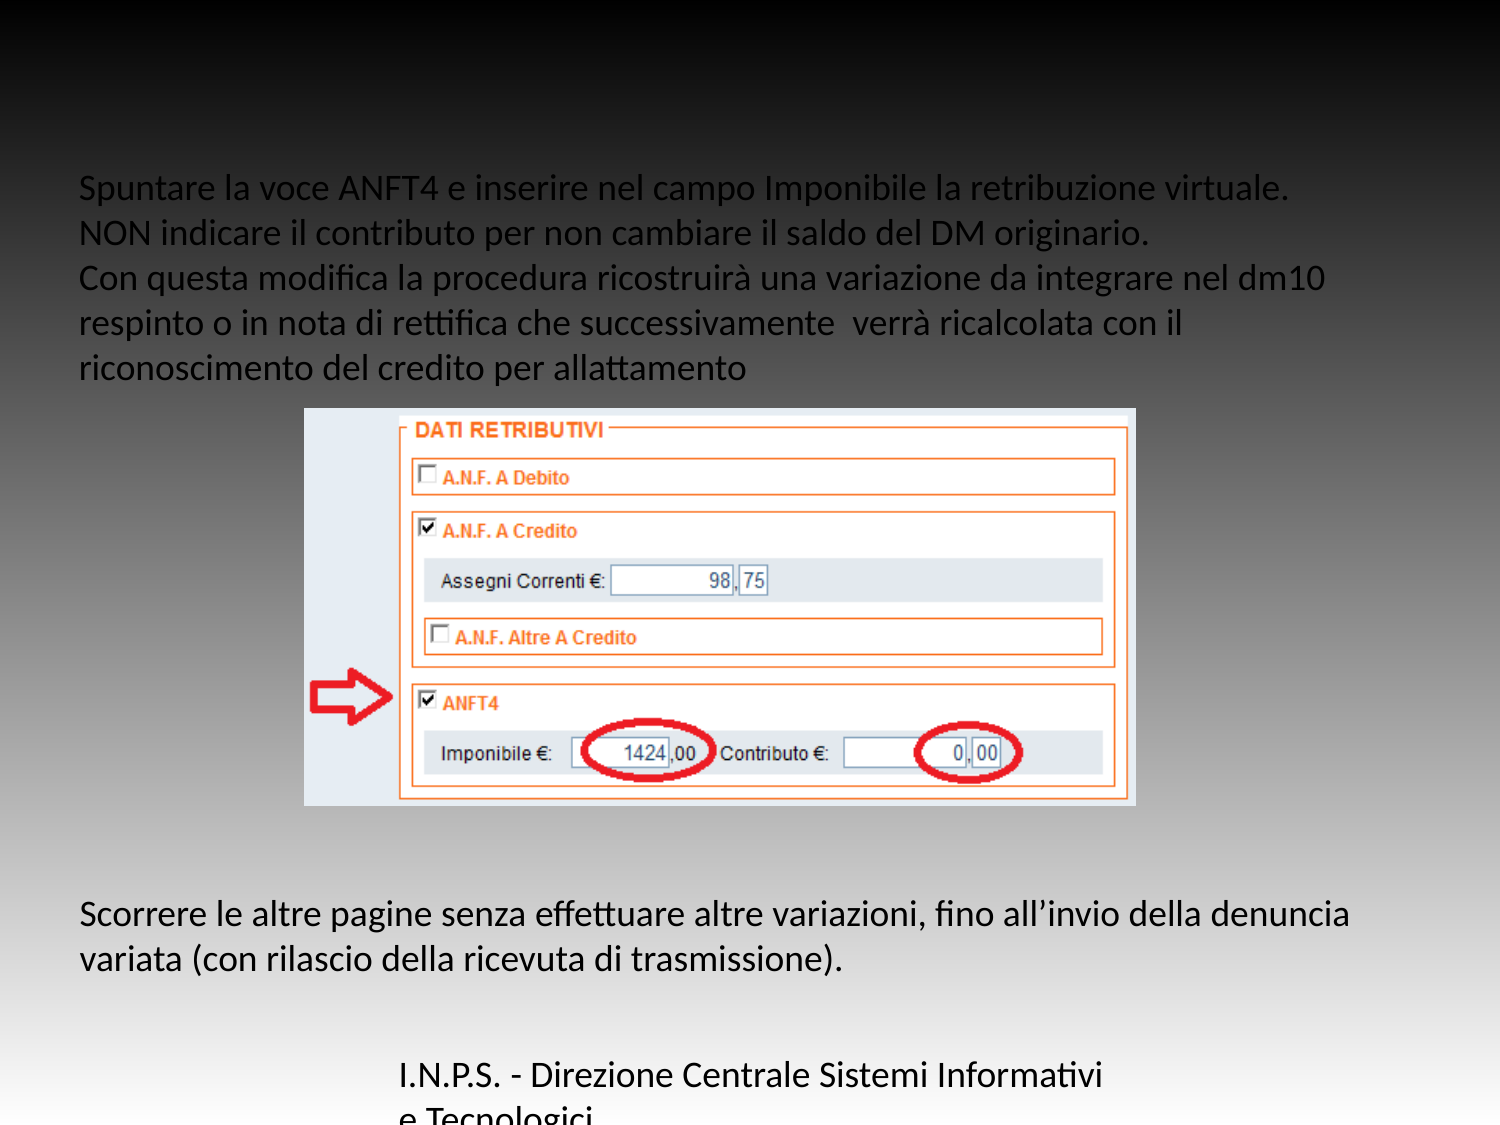

Spuntare la voce ANFT4 e inserire nel campo Imponibile la retribuzione virtuale.
NON indicare il contributo per non cambiare il saldo del DM originario.
Con questa modifica la procedura ricostruirà una variazione da integrare nel dm10 respinto o in nota di rettifica che successivamente verrà ricalcolata con il riconoscimento del credito per allattamento
Scorrere le altre pagine senza effettuare altre variazioni, fino all’invio della denuncia variata (con rilascio della ricevuta di trasmissione).
I.N.P.S. - Direzione Centrale Sistemi Informativi e Tecnologici